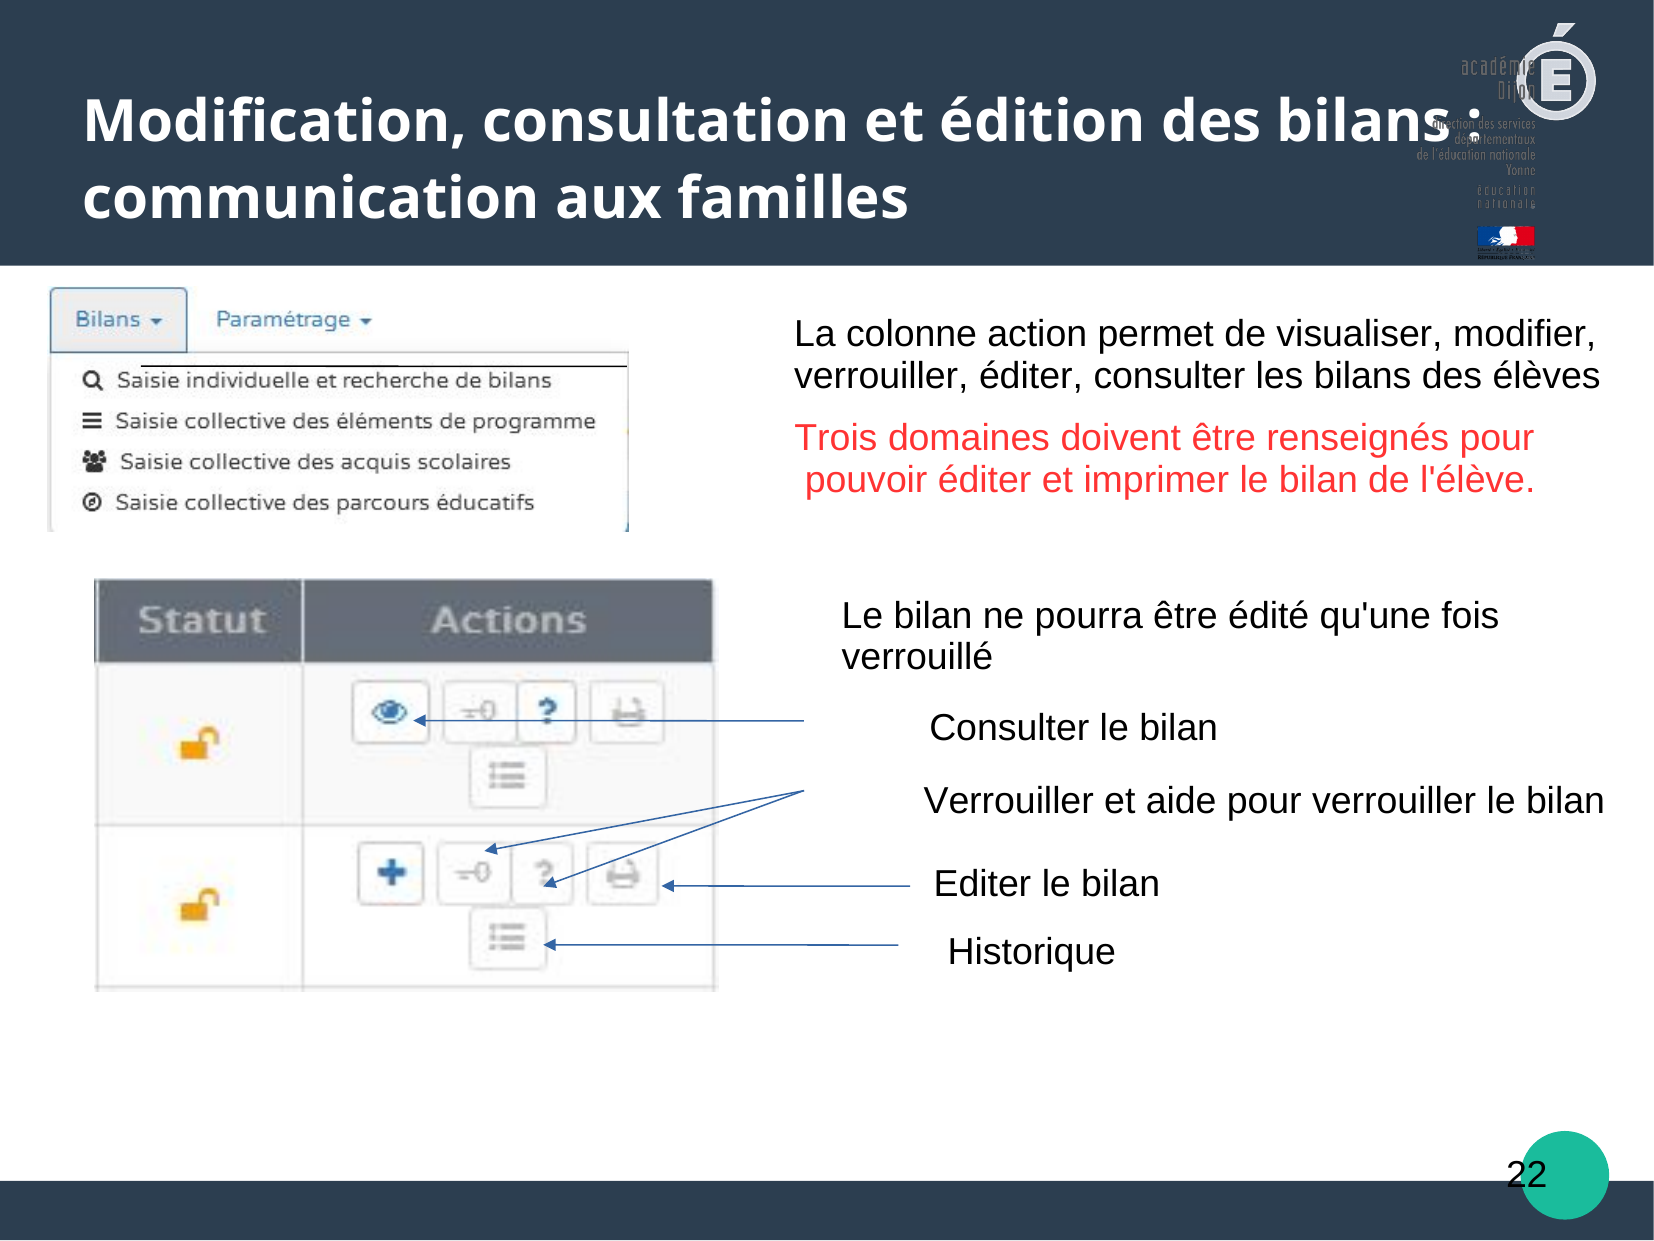

# Modification, consultation et édition des bilans : communication aux familles
La colonne action permet de visualiser, modifier,
verrouiller, éditer, consulter les bilans des élèves
Trois domaines doivent être renseignés pour
 pouvoir éditer et imprimer le bilan de l'élève.
Le bilan ne pourra être édité qu'une fois verrouillé
Consulter le bilan
Verrouiller et aide pour verrouiller le bilan
Editer le bilan
Historique
22